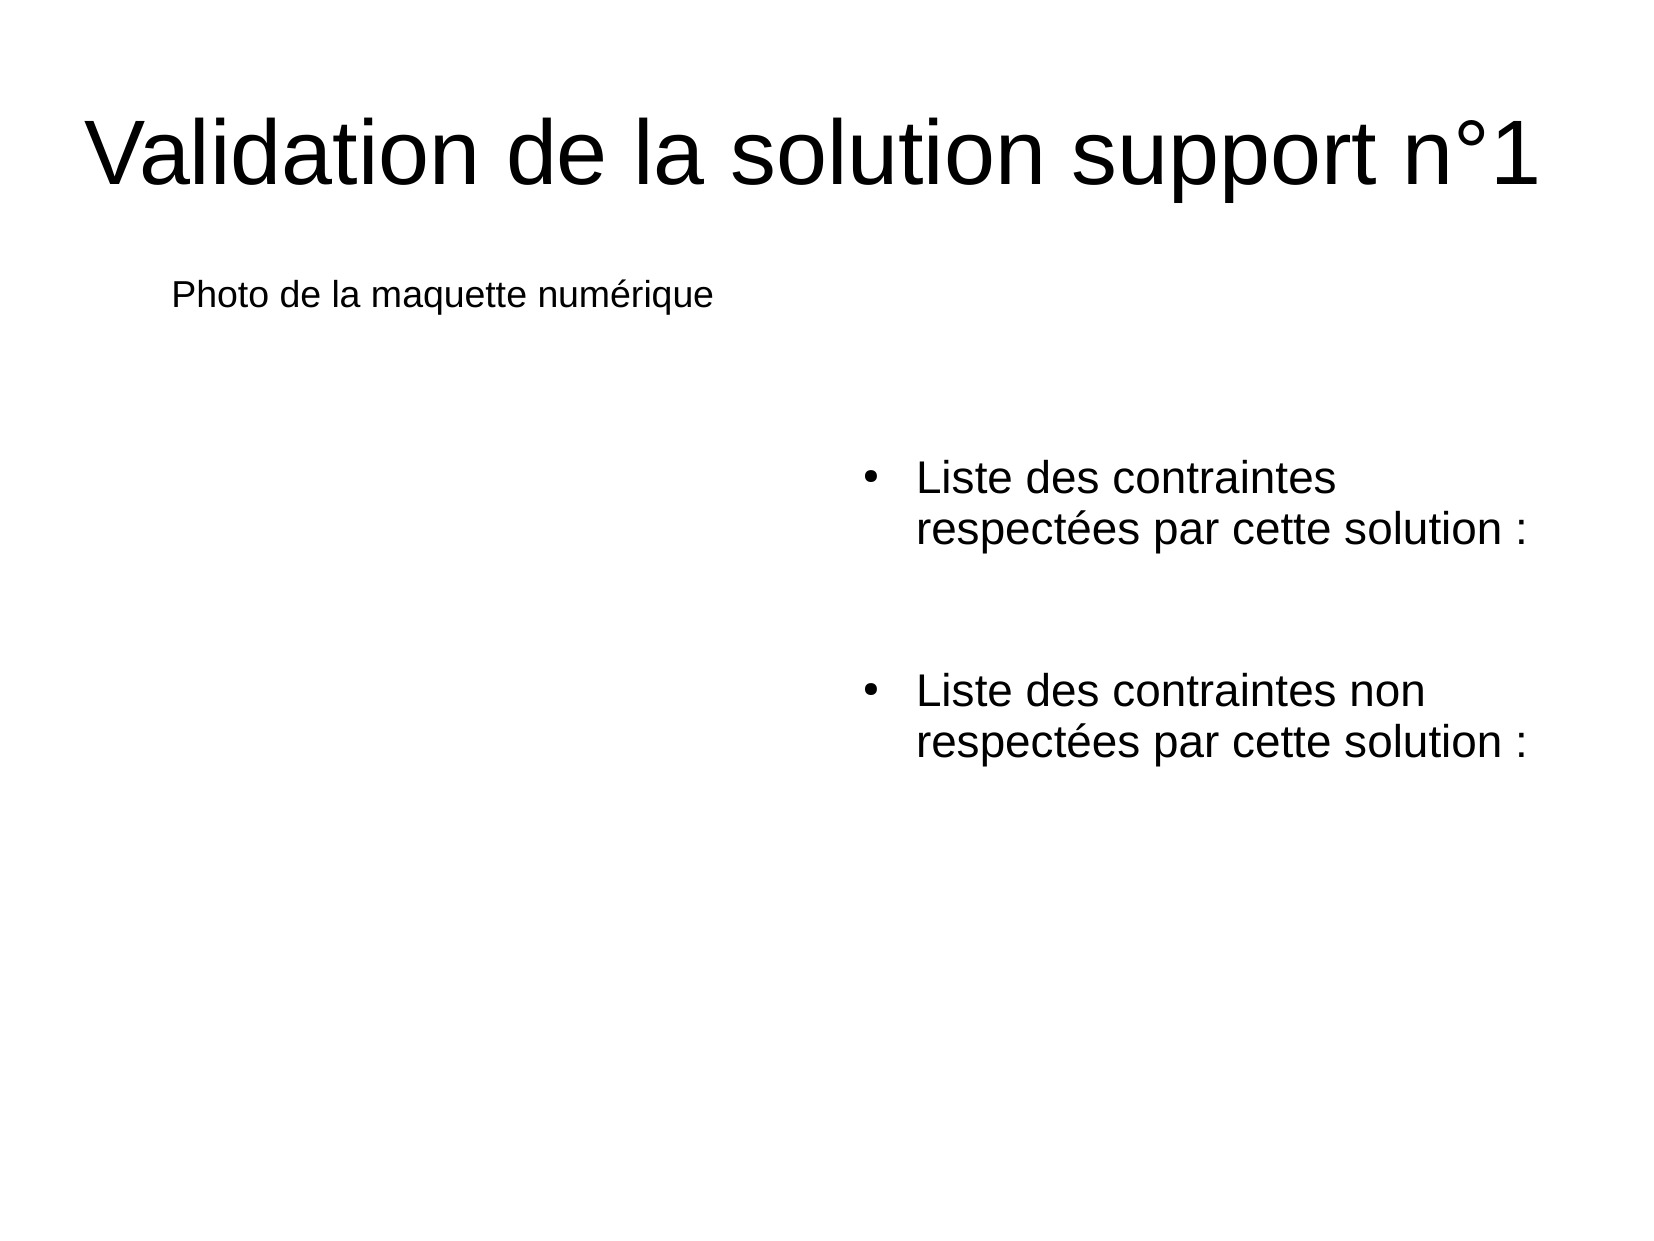

# Validation de la solution support n°1
Photo de la maquette numérique
Liste des contraintes respectées par cette solution :
Liste des contraintes non respectées par cette solution :